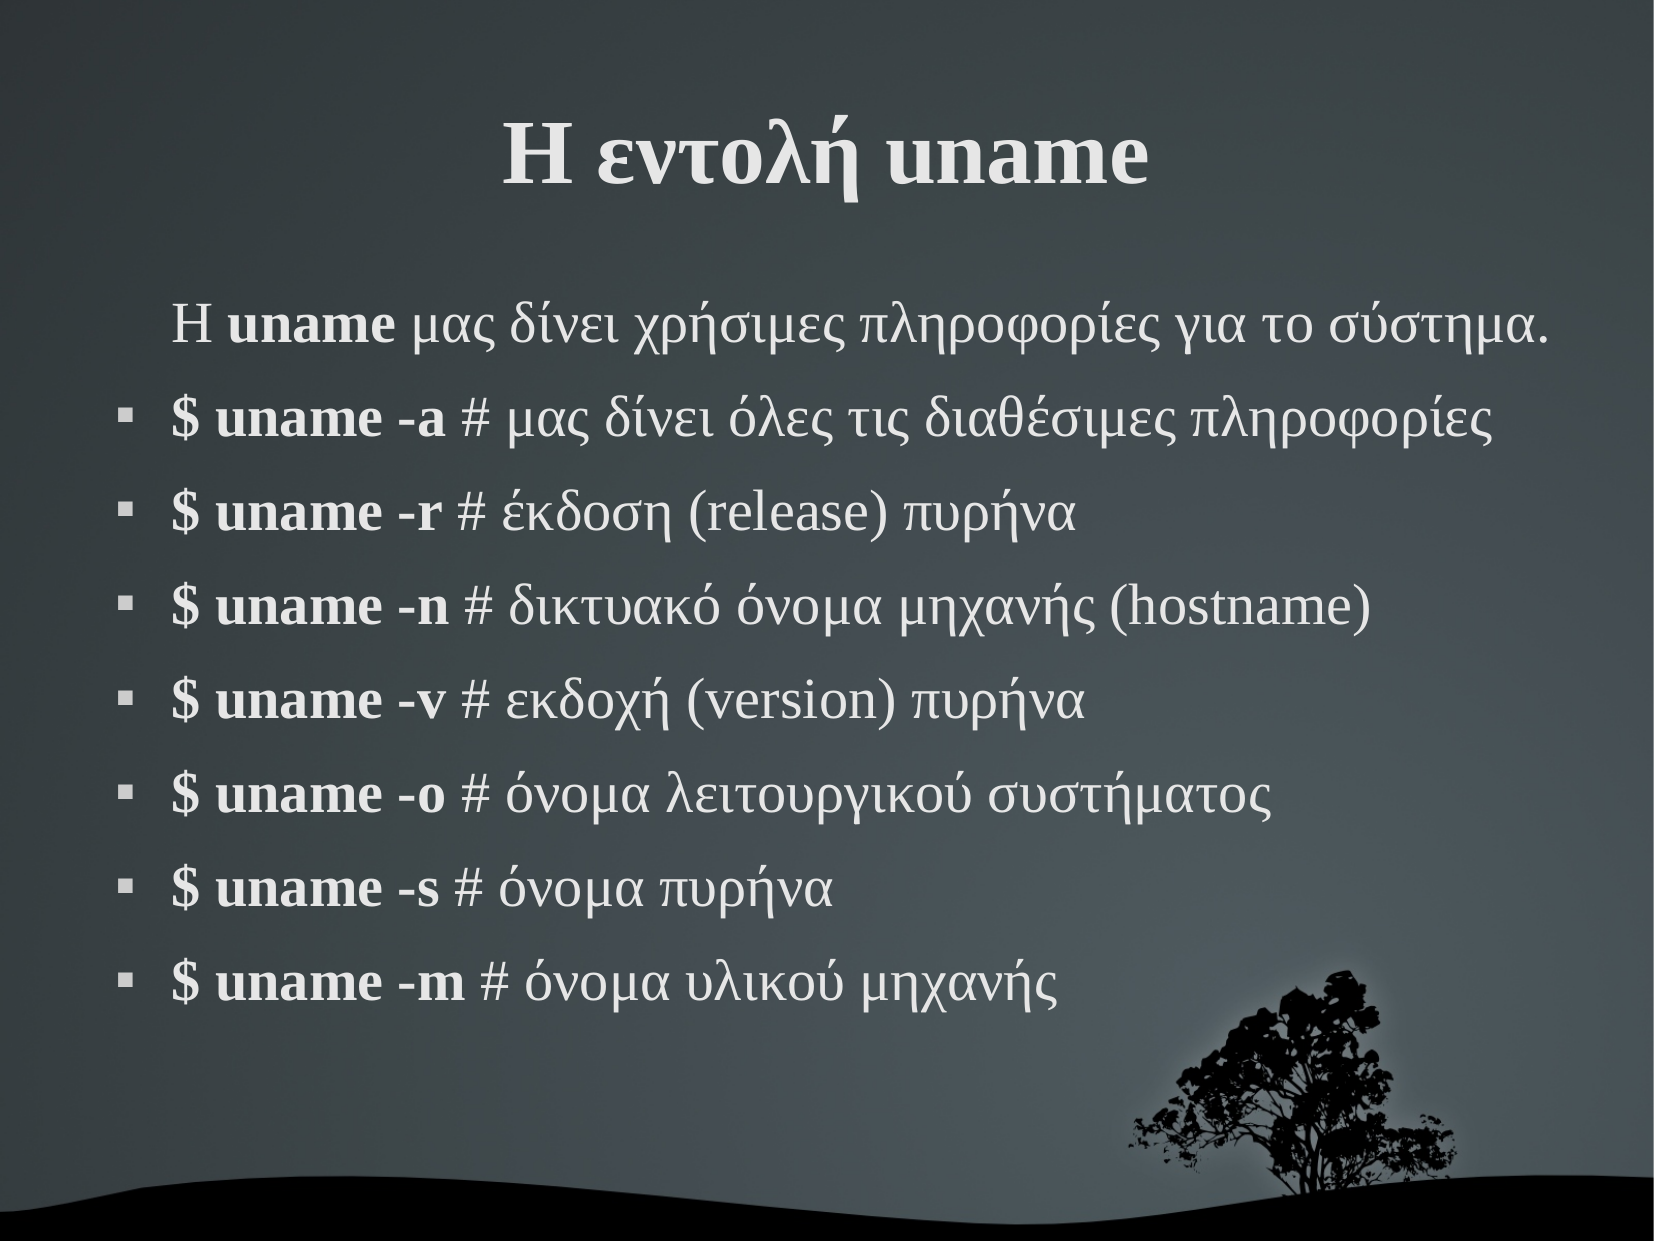

# Η εντολή uname
Η uname μας δίνει χρήσιμες πληροφορίες για το σύστημα.
$ uname -a # μας δίνει όλες τις διαθέσιμες πληροφορίες
$ uname -r # έκδοση (release) πυρήνα
$ uname -n # δικτυακό όνομα μηχανής (hostname)
$ uname -v # εκδοχή (version) πυρήνα
$ uname -o # όνομα λειτουργικού συστήματος
$ uname -s # όνομα πυρήνα
$ uname -m # όνομα υλικού μηχανής